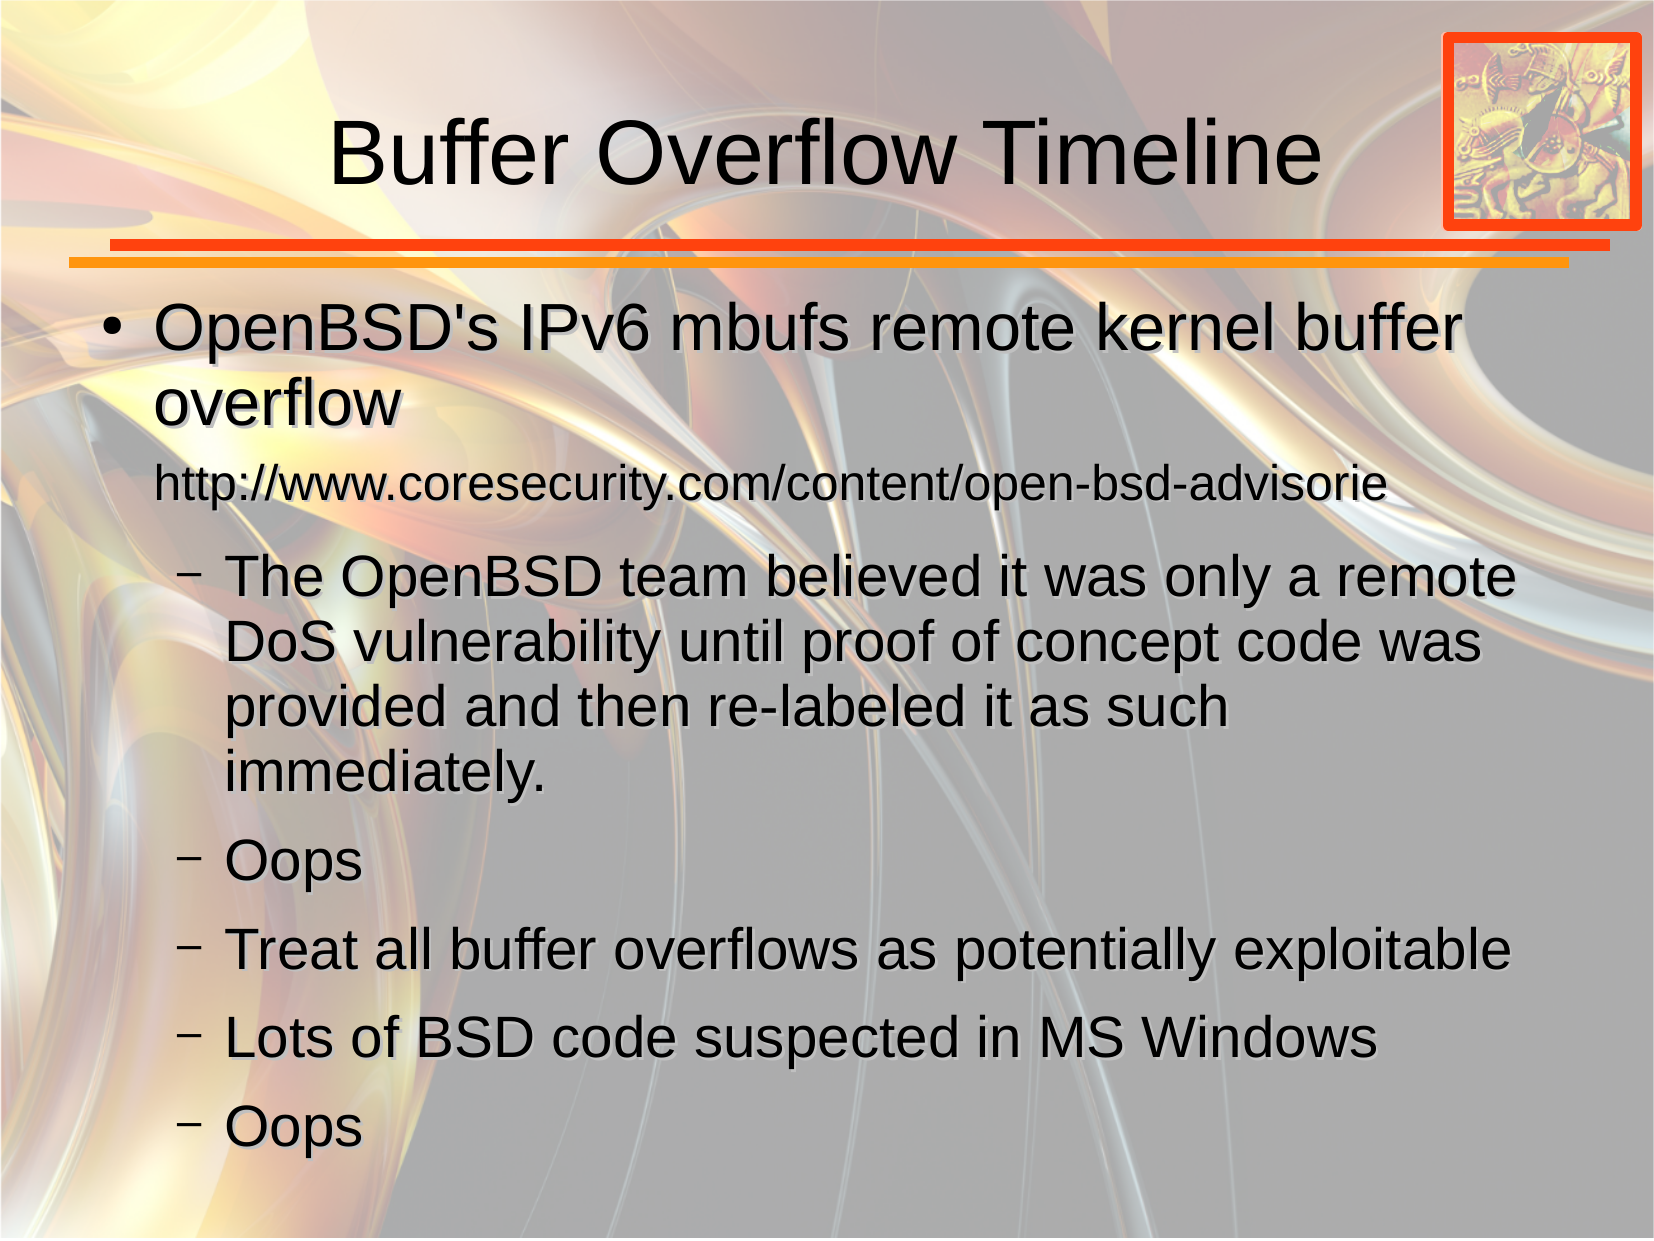

# Buffer Overflow Timeline
OpenBSD's IPv6 mbufs remote kernel buffer overflow
http://www.coresecurity.com/content/open-bsd-advisorie
The OpenBSD team believed it was only a remote DoS vulnerability until proof of concept code was provided and then re-labeled it as such immediately.
Oops
Treat all buffer overflows as potentially exploitable
Lots of BSD code suspected in MS Windows
Oops